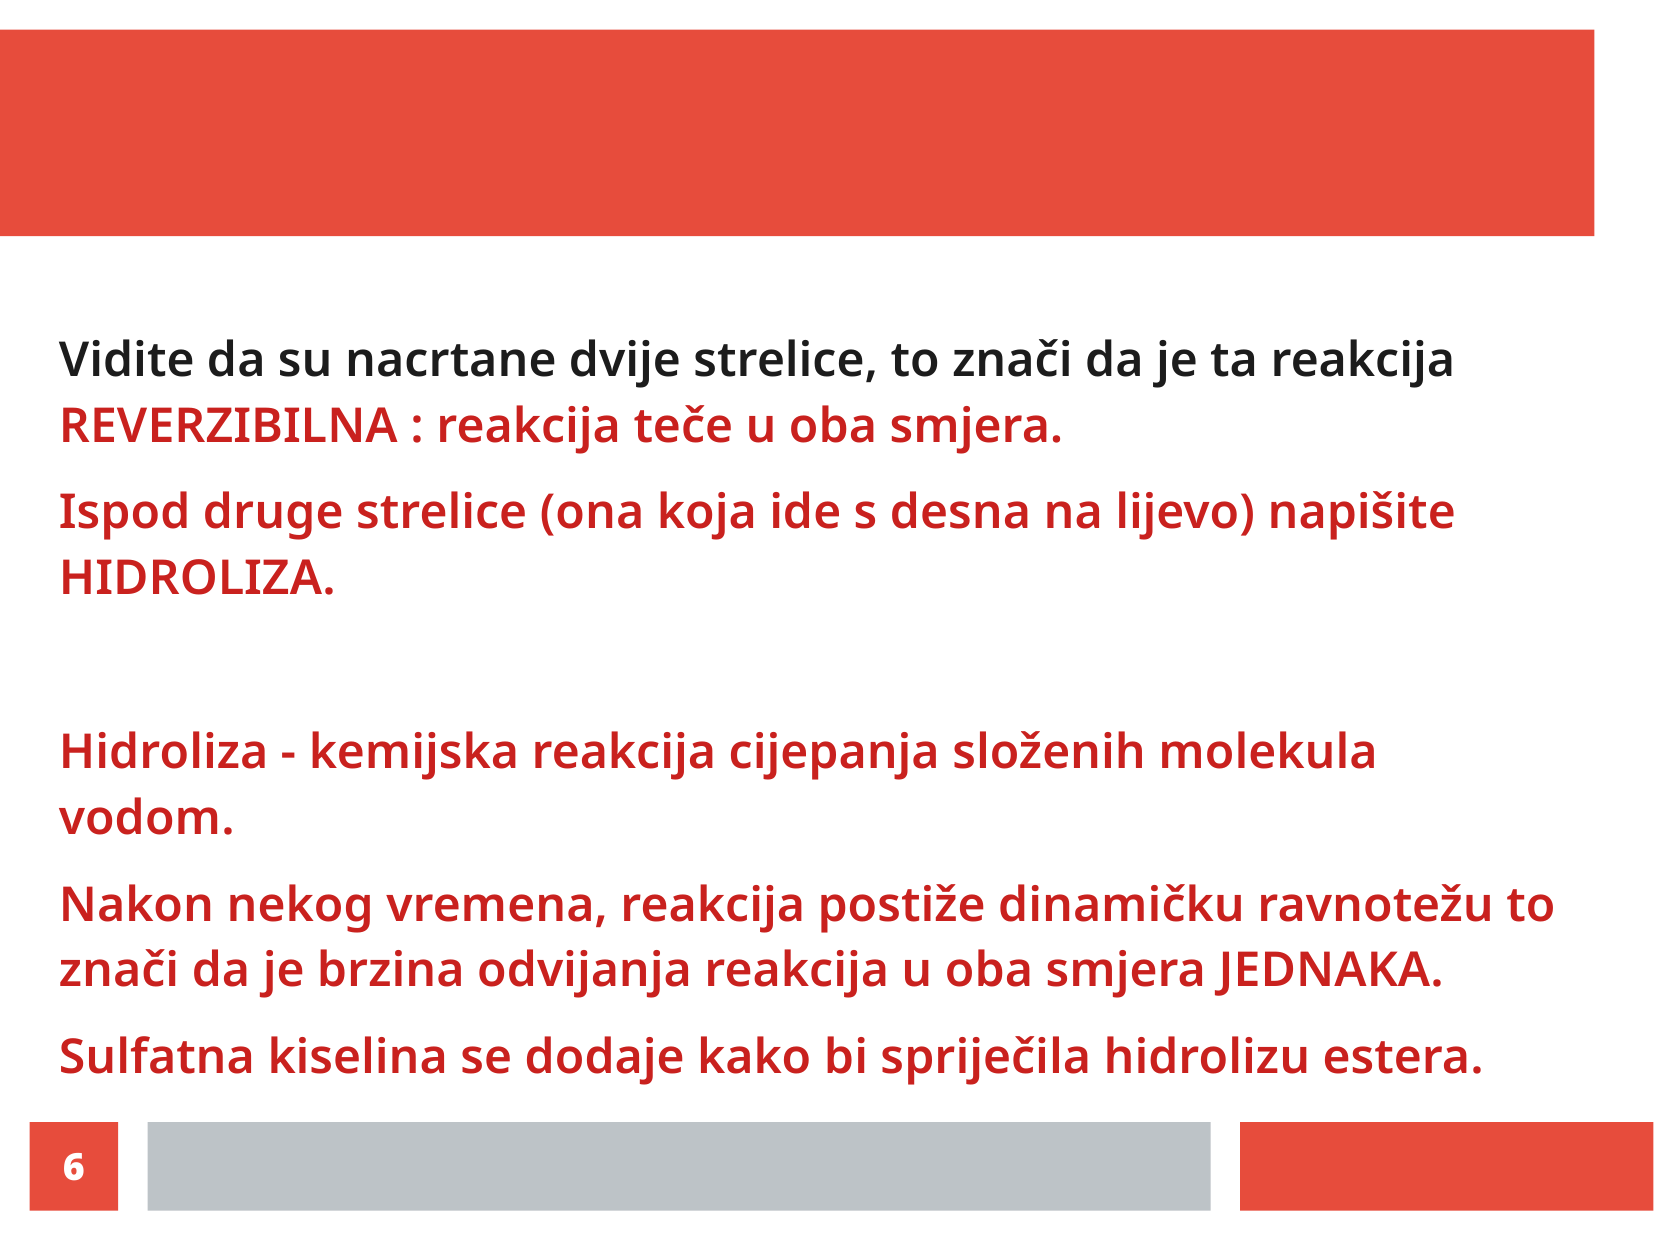

#
Vidite da su nacrtane dvije strelice, to znači da je ta reakcija REVERZIBILNA : reakcija teče u oba smjera.
Ispod druge strelice (ona koja ide s desna na lijevo) napišite HIDROLIZA.
Hidroliza - kemijska reakcija cijepanja složenih molekula vodom.
Nakon nekog vremena, reakcija postiže dinamičku ravnotežu to znači da je brzina odvijanja reakcija u oba smjera JEDNAKA.
Sulfatna kiselina se dodaje kako bi spriječila hidrolizu estera.
6